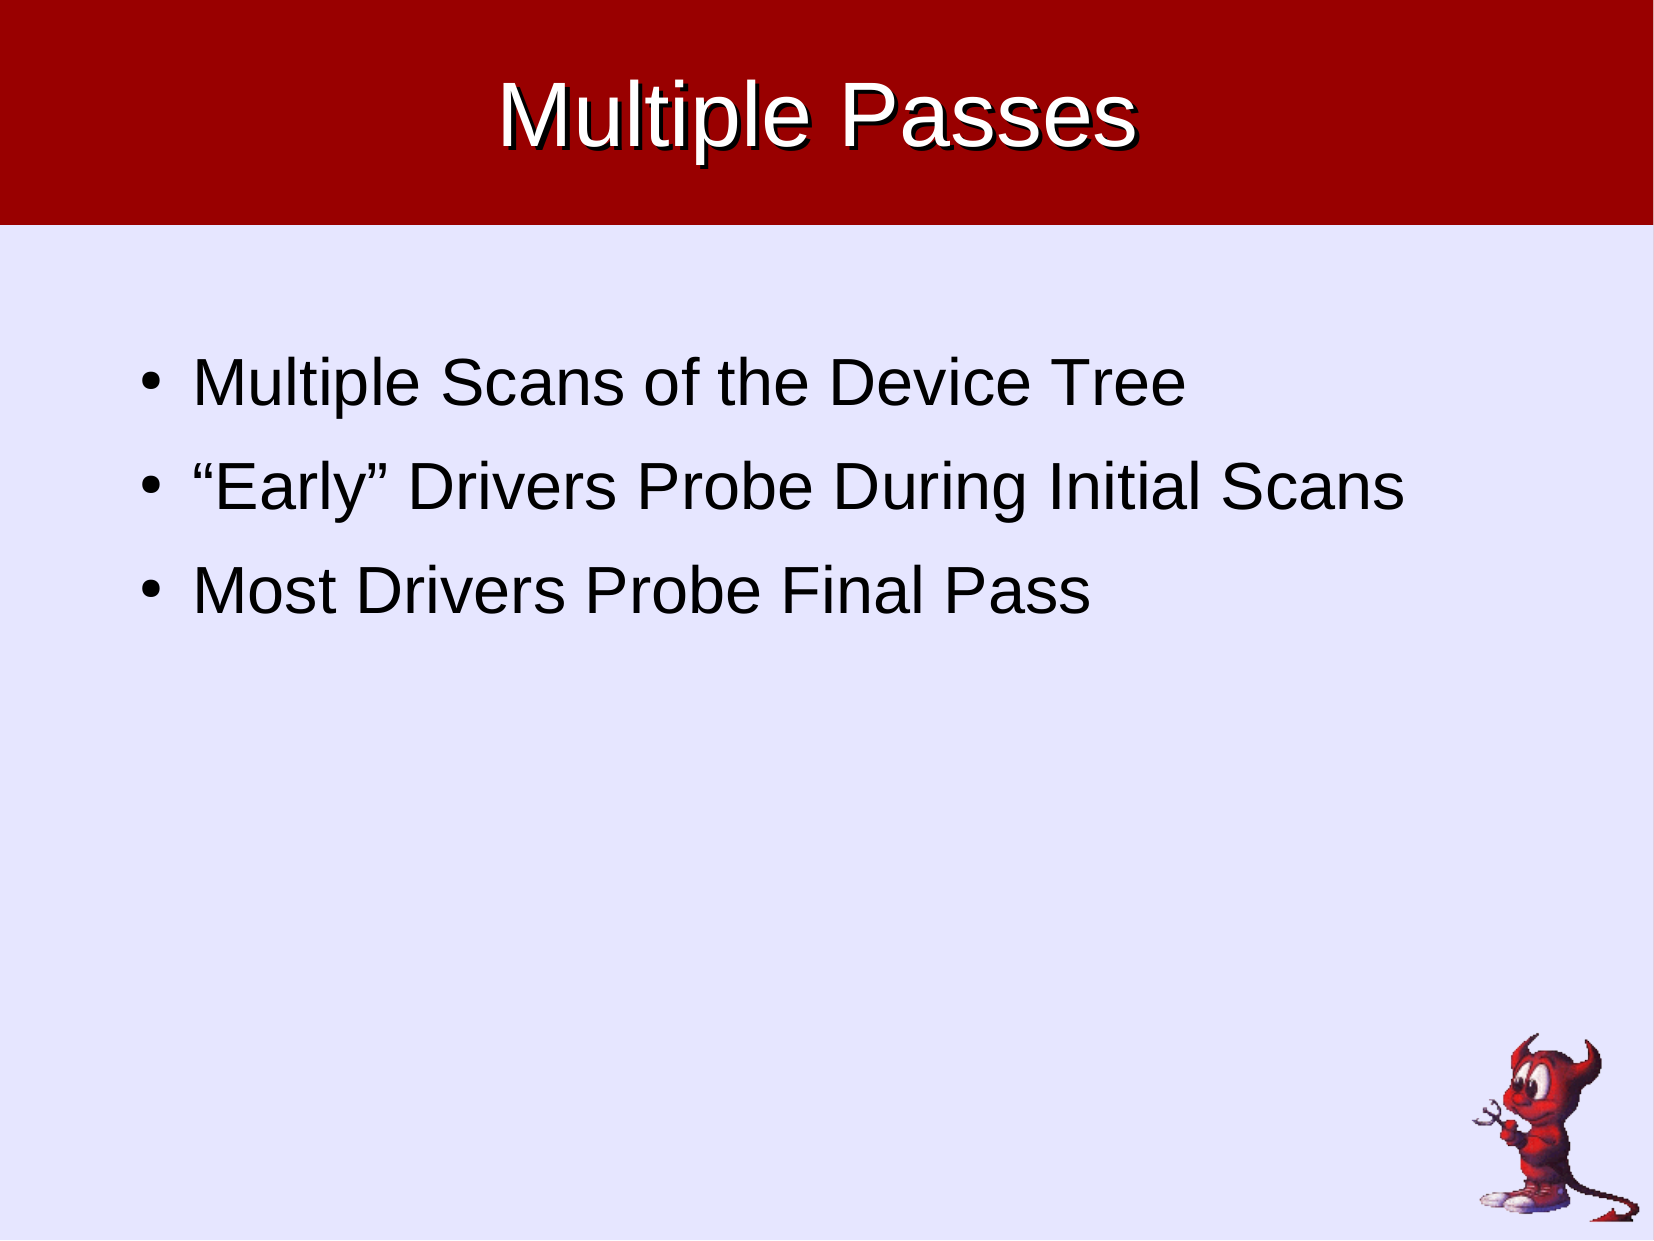

# Multiple Passes
Multiple Scans of the Device Tree
“Early” Drivers Probe During Initial Scans
Most Drivers Probe Final Pass